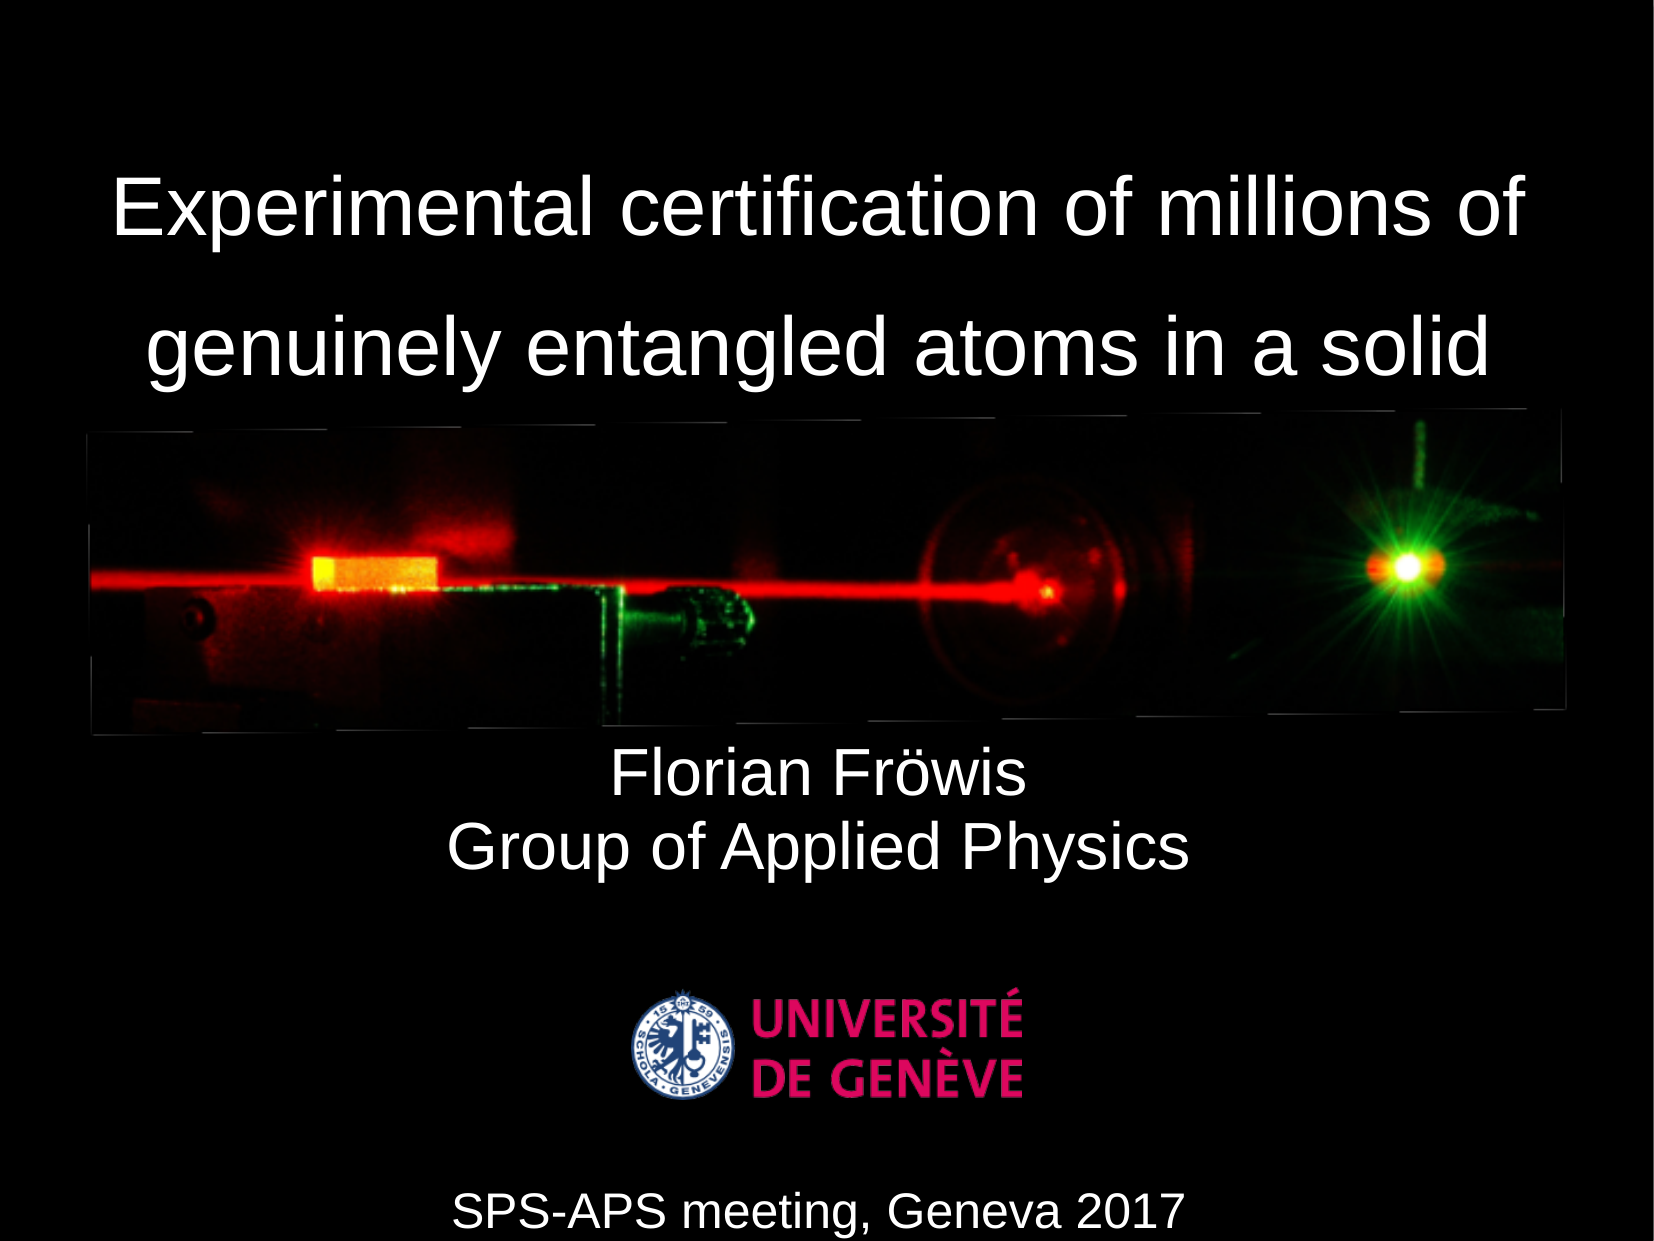

# Experimental certification of millions of genuinely entangled atoms in a solid
Florian Fröwis
Group of Applied Physics
SPS-APS meeting, Geneva 2017